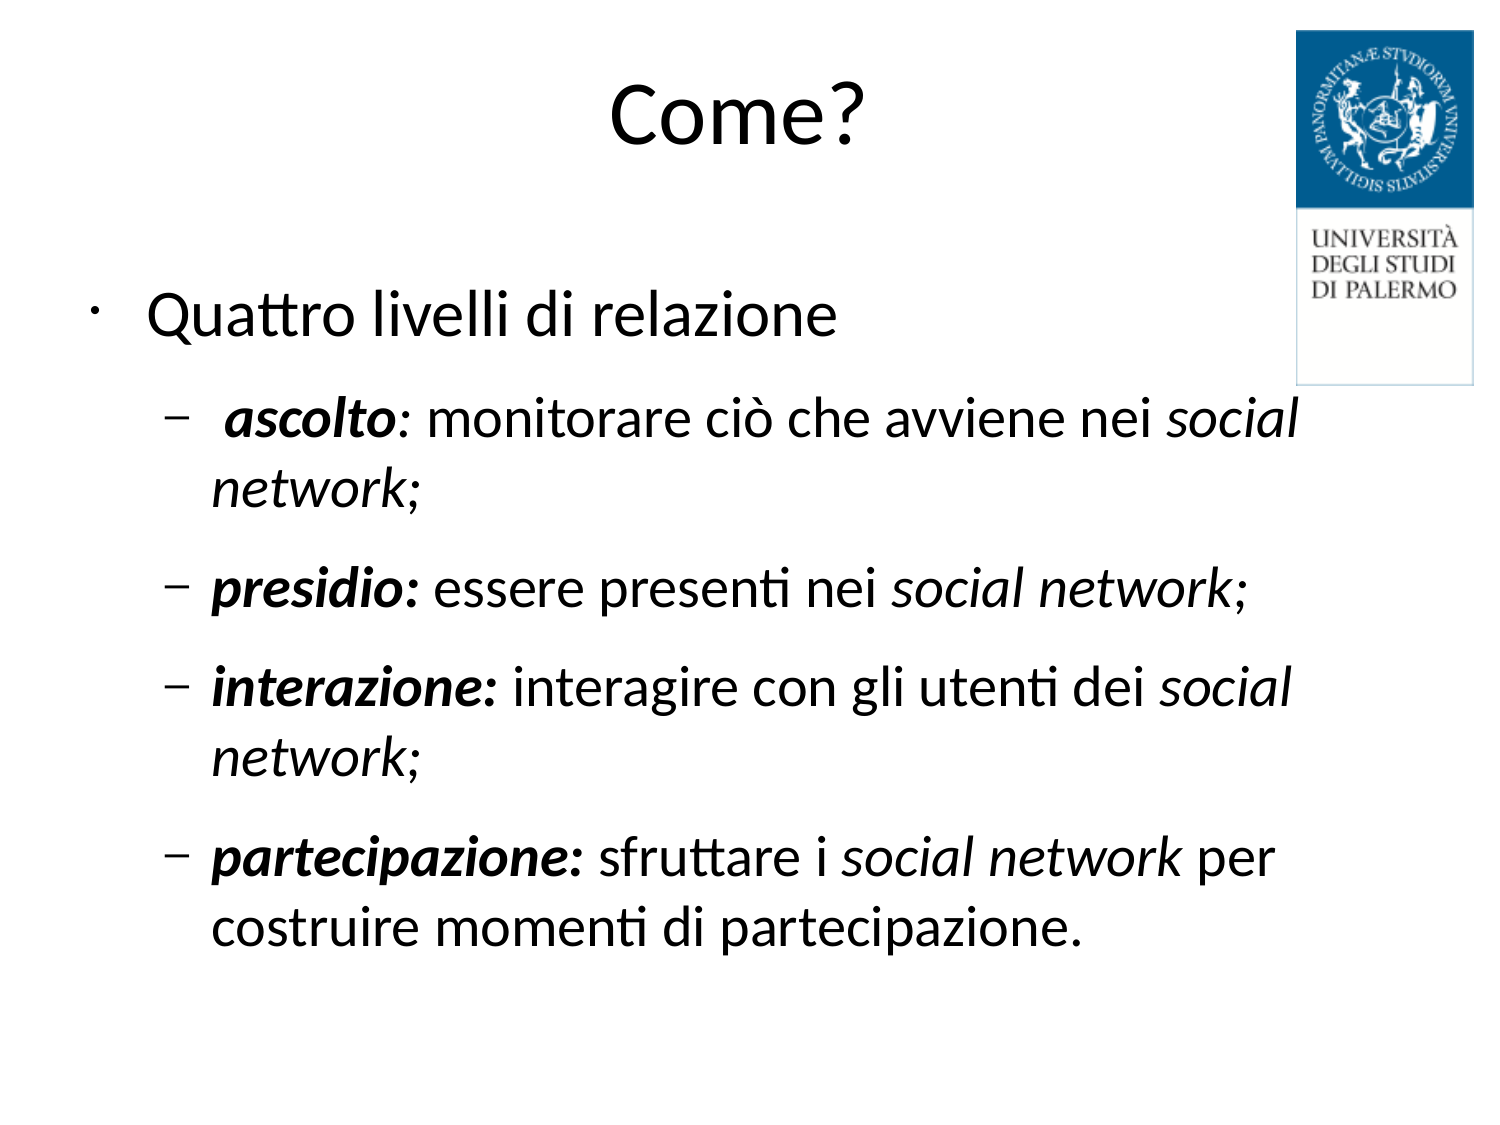

# Come?
Quattro livelli di relazione
 ascolto: monitorare ciò che avviene nei social network;
presidio: essere presenti nei social network;
interazione: interagire con gli utenti dei social network;
partecipazione: sfruttare i social network per costruire momenti di partecipazione.